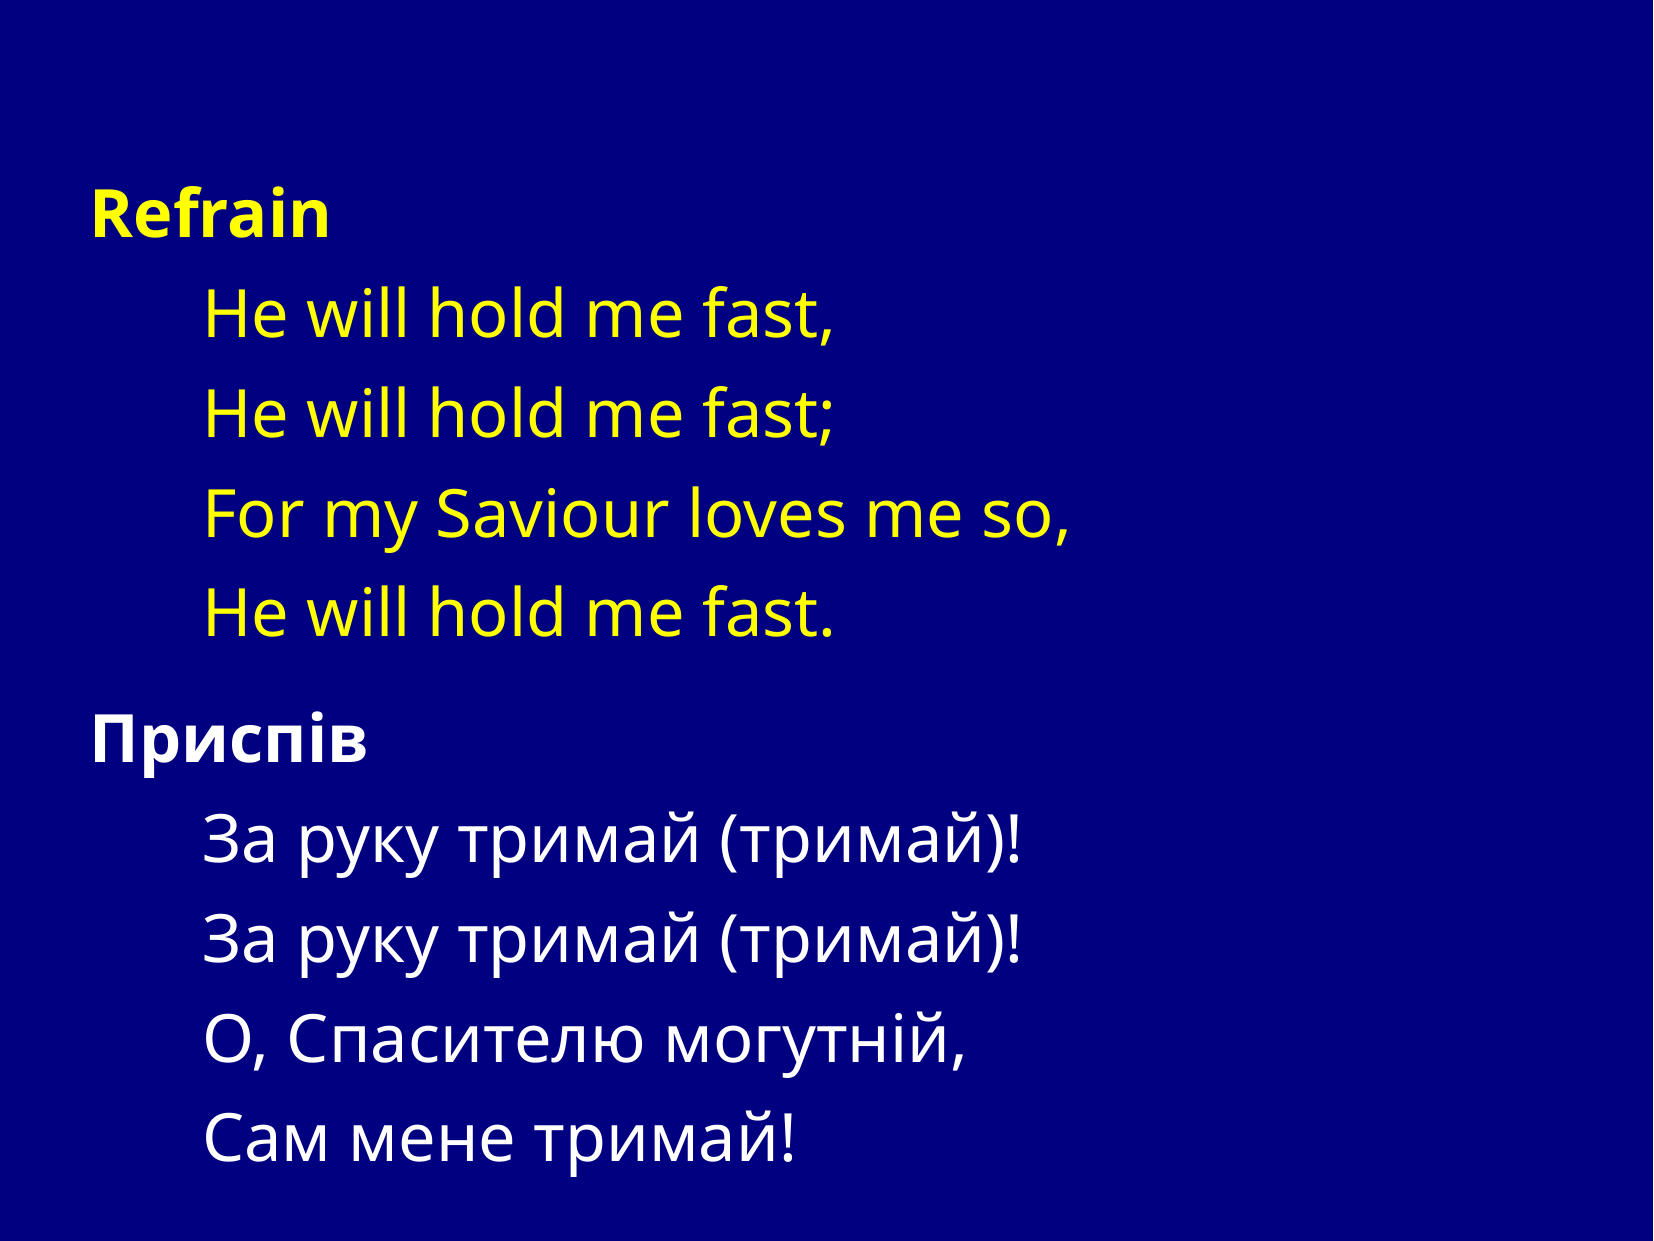

Refrain
	He will hold me fast,
	He will hold me fast;
	For my Saviour loves me so,
	He will hold me fast.
Приспів
	За руку тримай (тримай)!
	За руку тримай (тримай)!
	О, Спасителю могутній,
	Сам мене тримай!